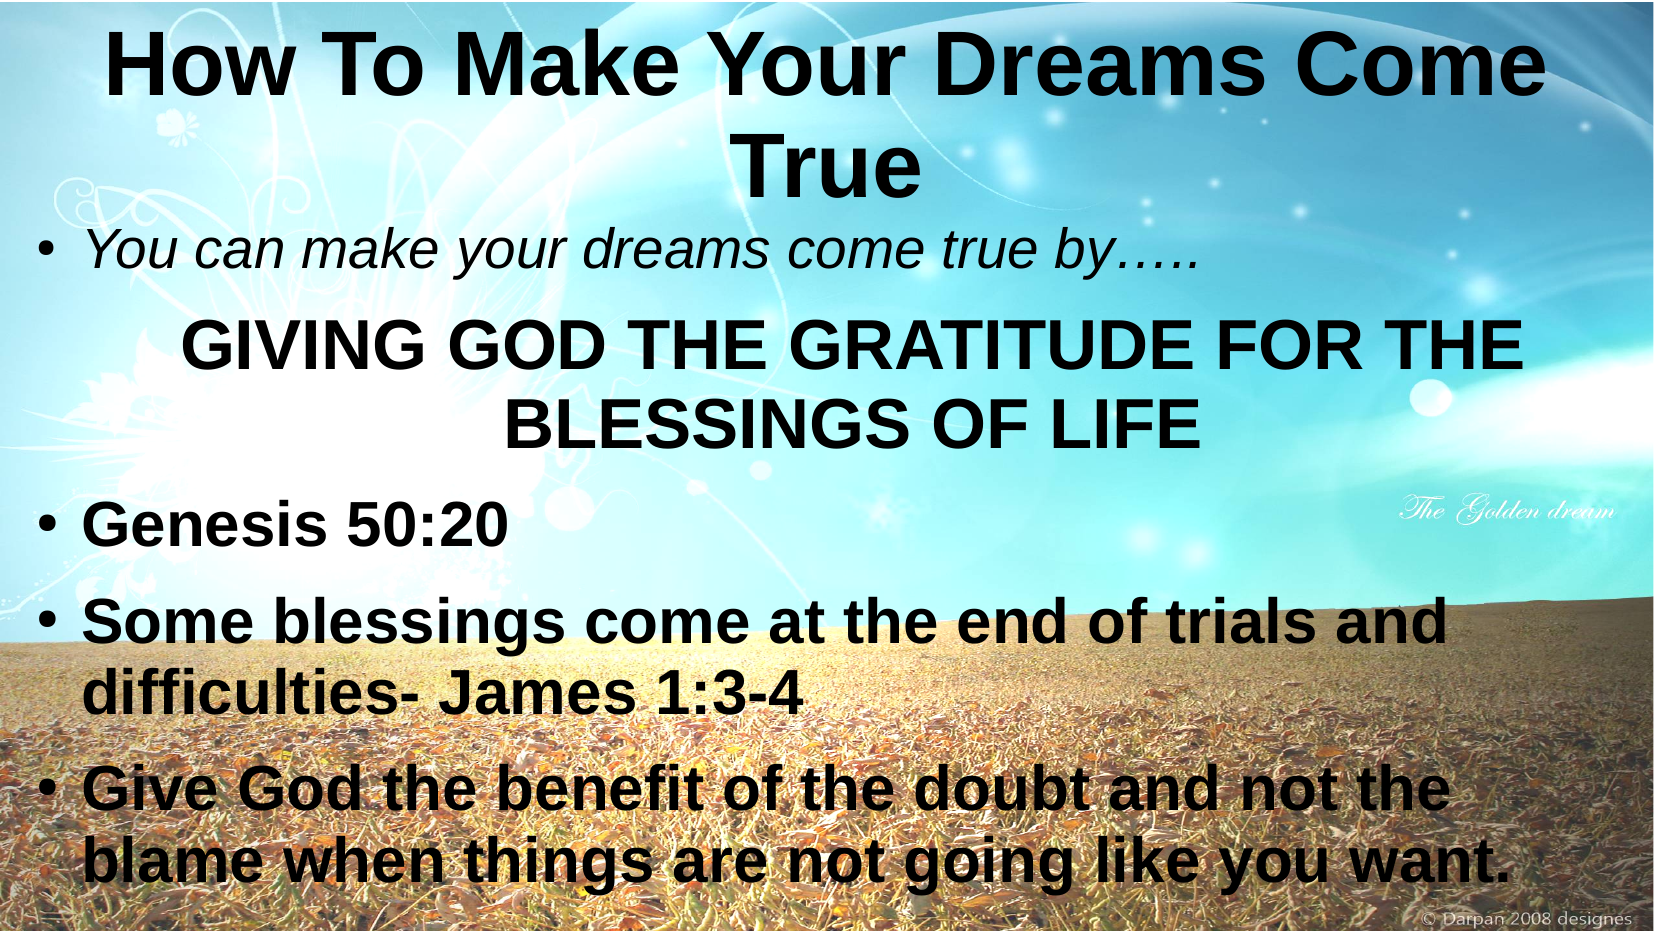

# How To Make Your Dreams Come True
You can make your dreams come true by…..
GIVING GOD THE GRATITUDE FOR THE BLESSINGS OF LIFE
Genesis 50:20
Some blessings come at the end of trials and difficulties- James 1:3-4
Give God the benefit of the doubt and not the blame when things are not going like you want.